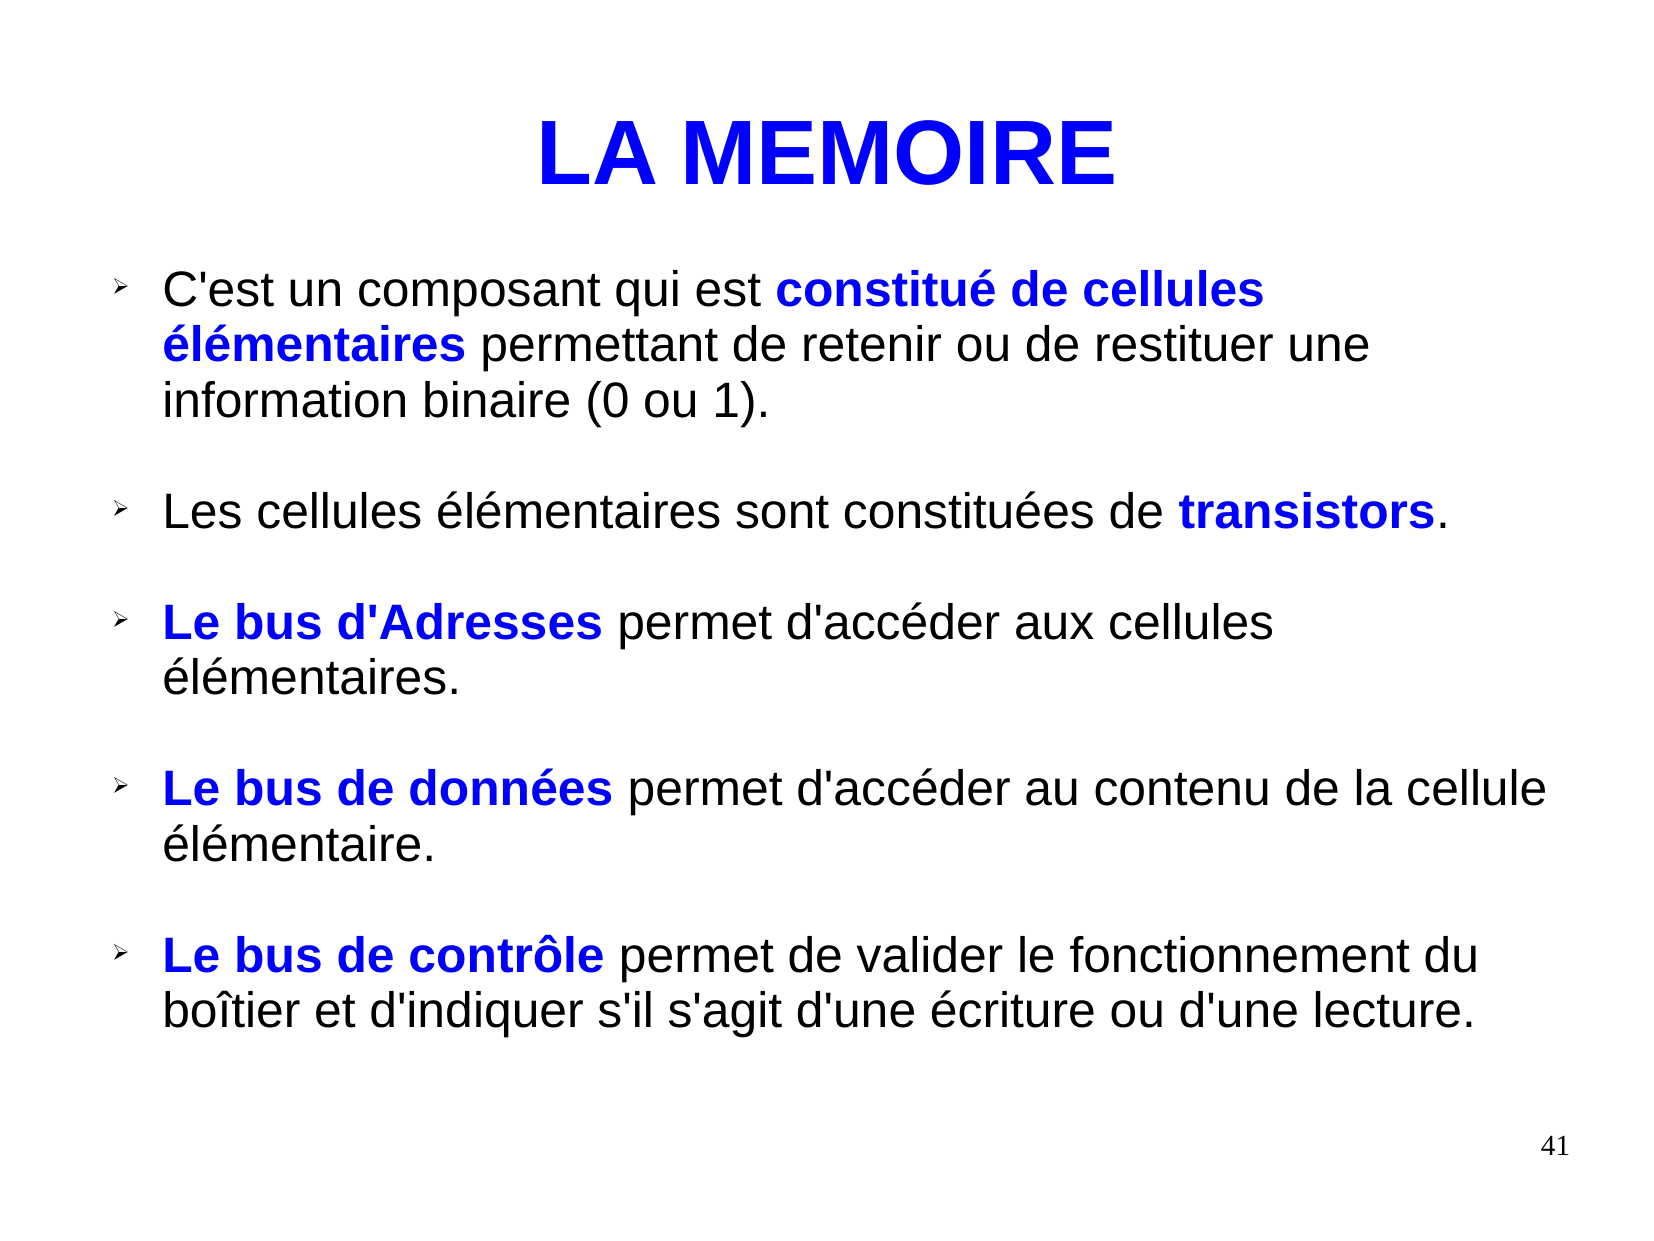

# LA MEMOIRE
C'est un composant qui est constitué de cellules élémentaires permettant de retenir ou de restituer une information binaire (0 ou 1).
Les cellules élémentaires sont constituées de transistors.
Le bus d'Adresses permet d'accéder aux cellules élémentaires.
Le bus de données permet d'accéder au contenu de la cellule élémentaire.
Le bus de contrôle permet de valider le fonctionnement du boîtier et d'indiquer s'il s'agit d'une écriture ou d'une lecture.
41